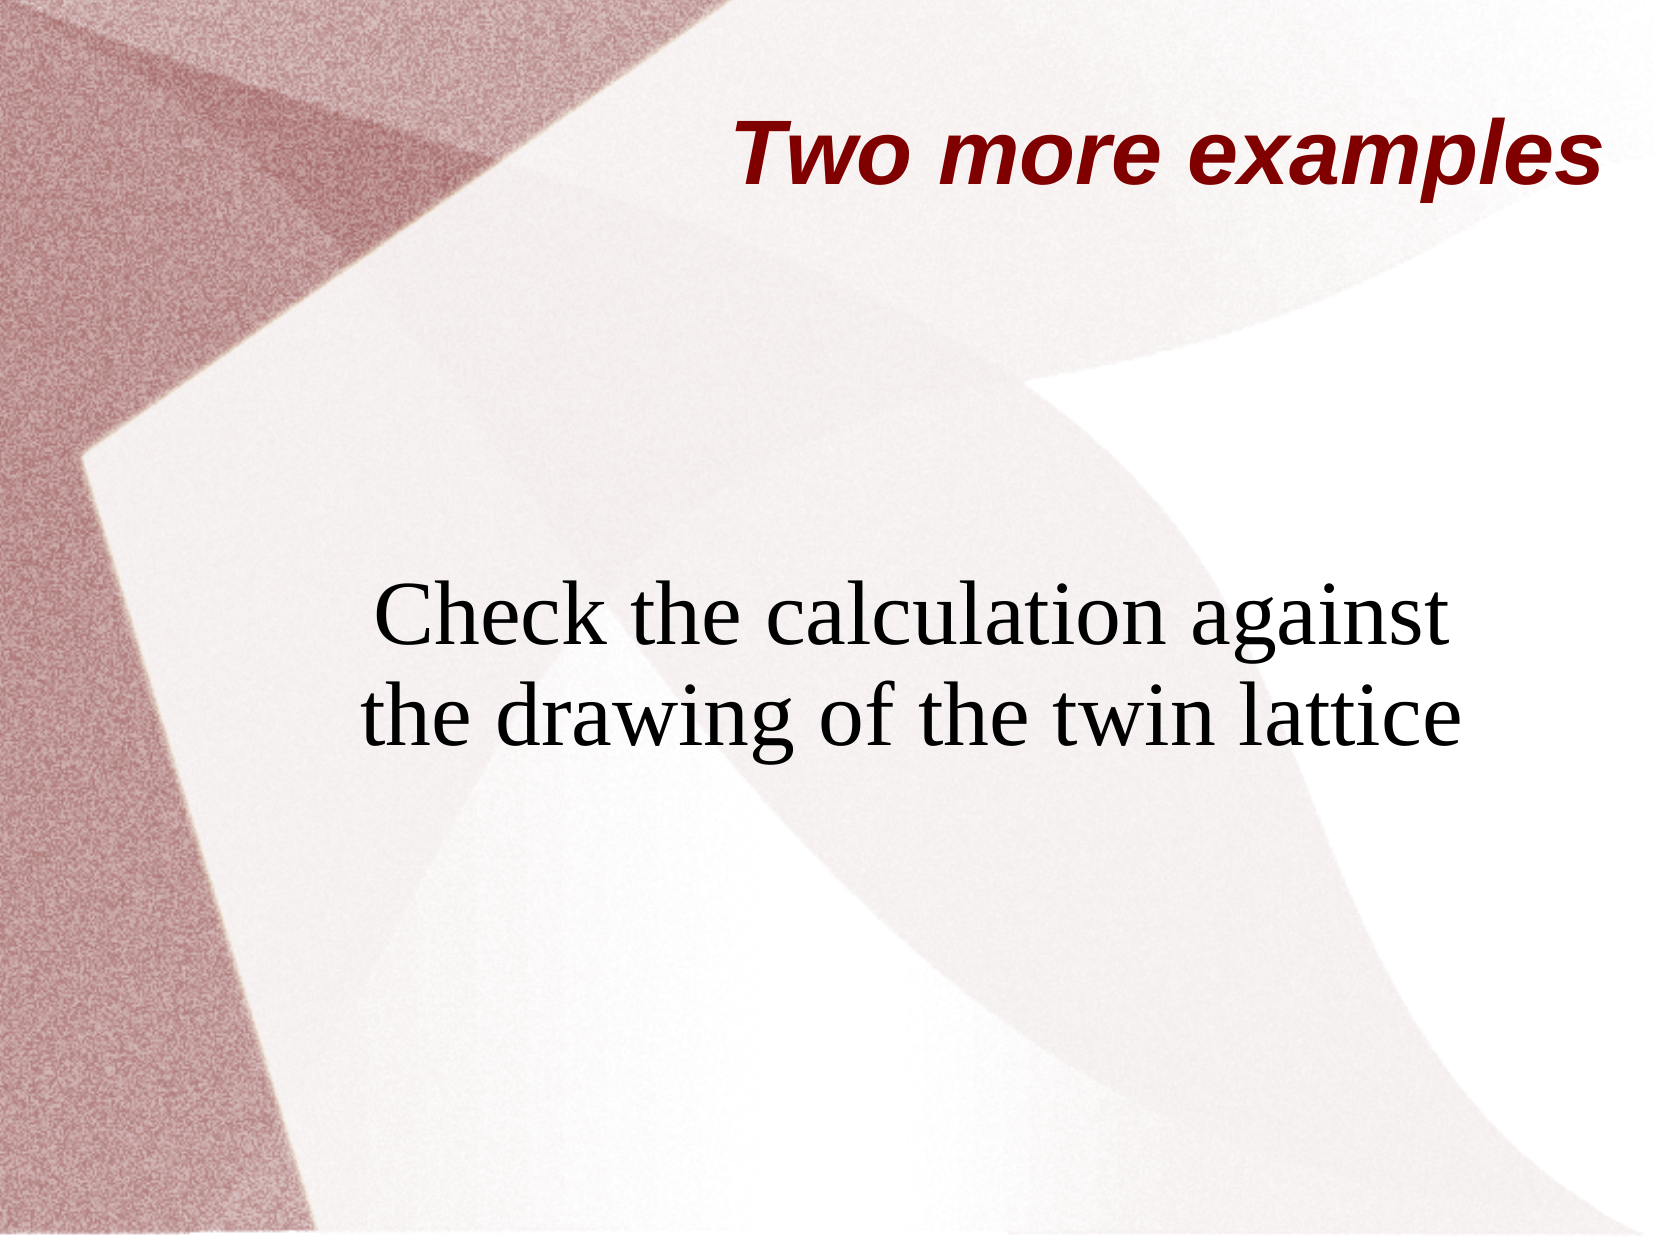

# Two more examples
Check the calculation against the drawing of the twin lattice